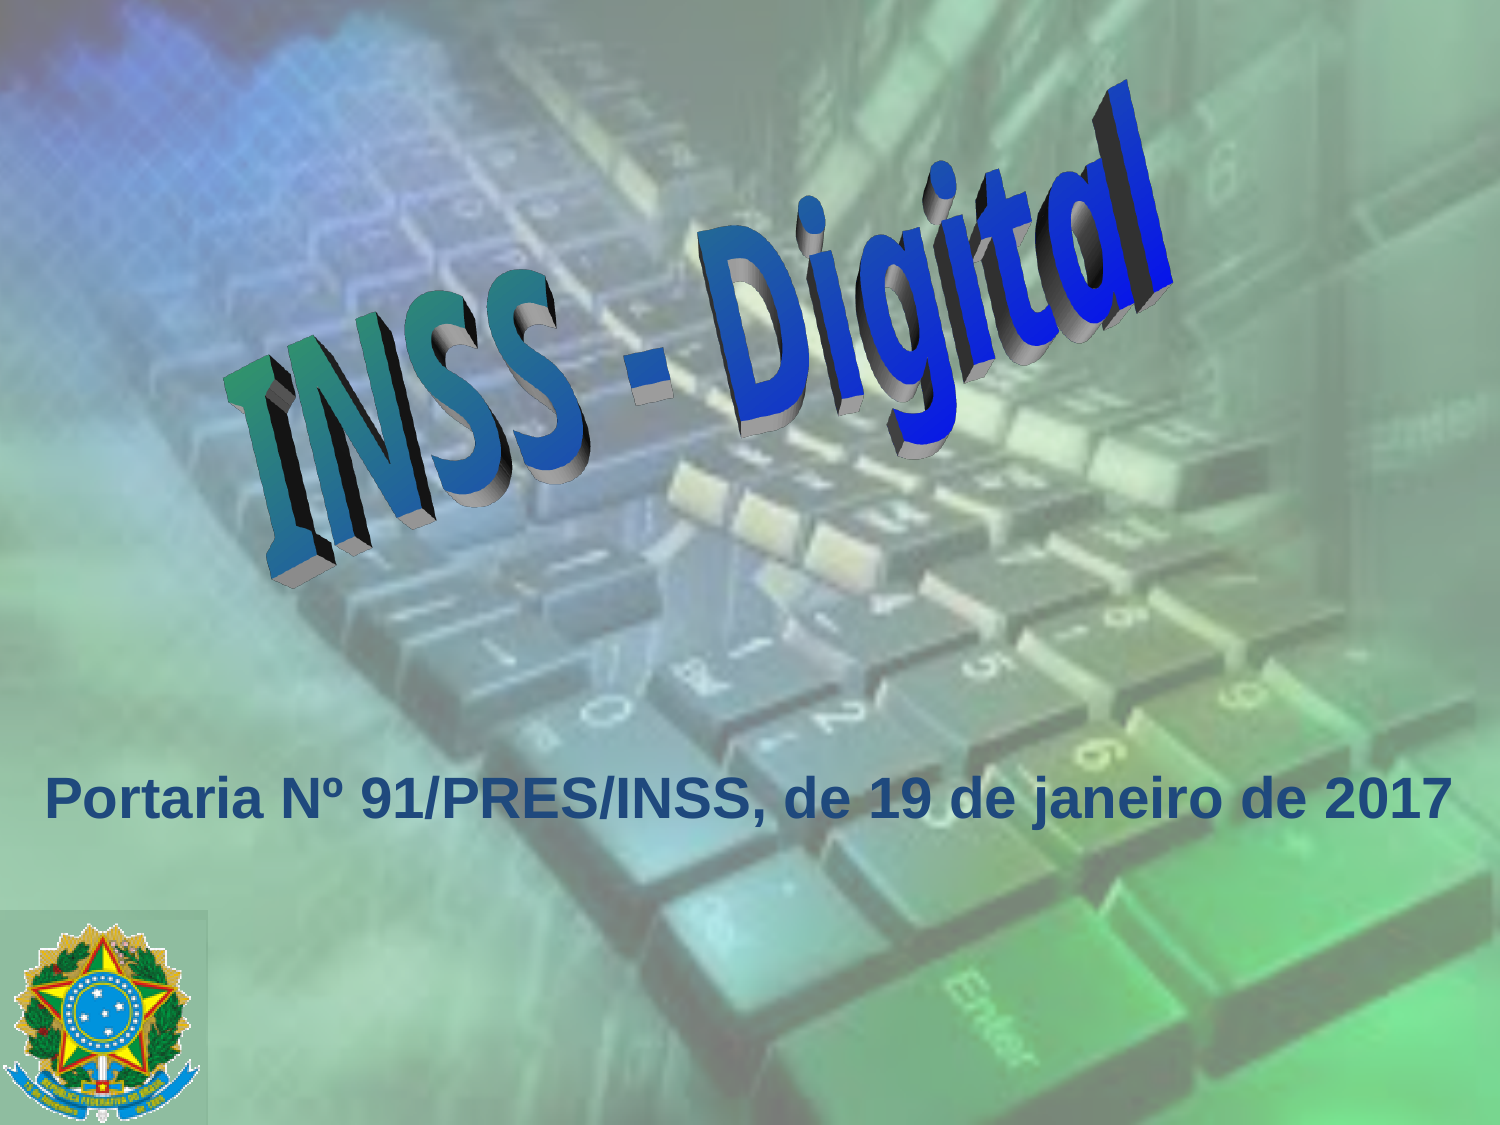

INSS - Digital
Portaria Nº 91/PRES/INSS, de 19 de janeiro de 2017